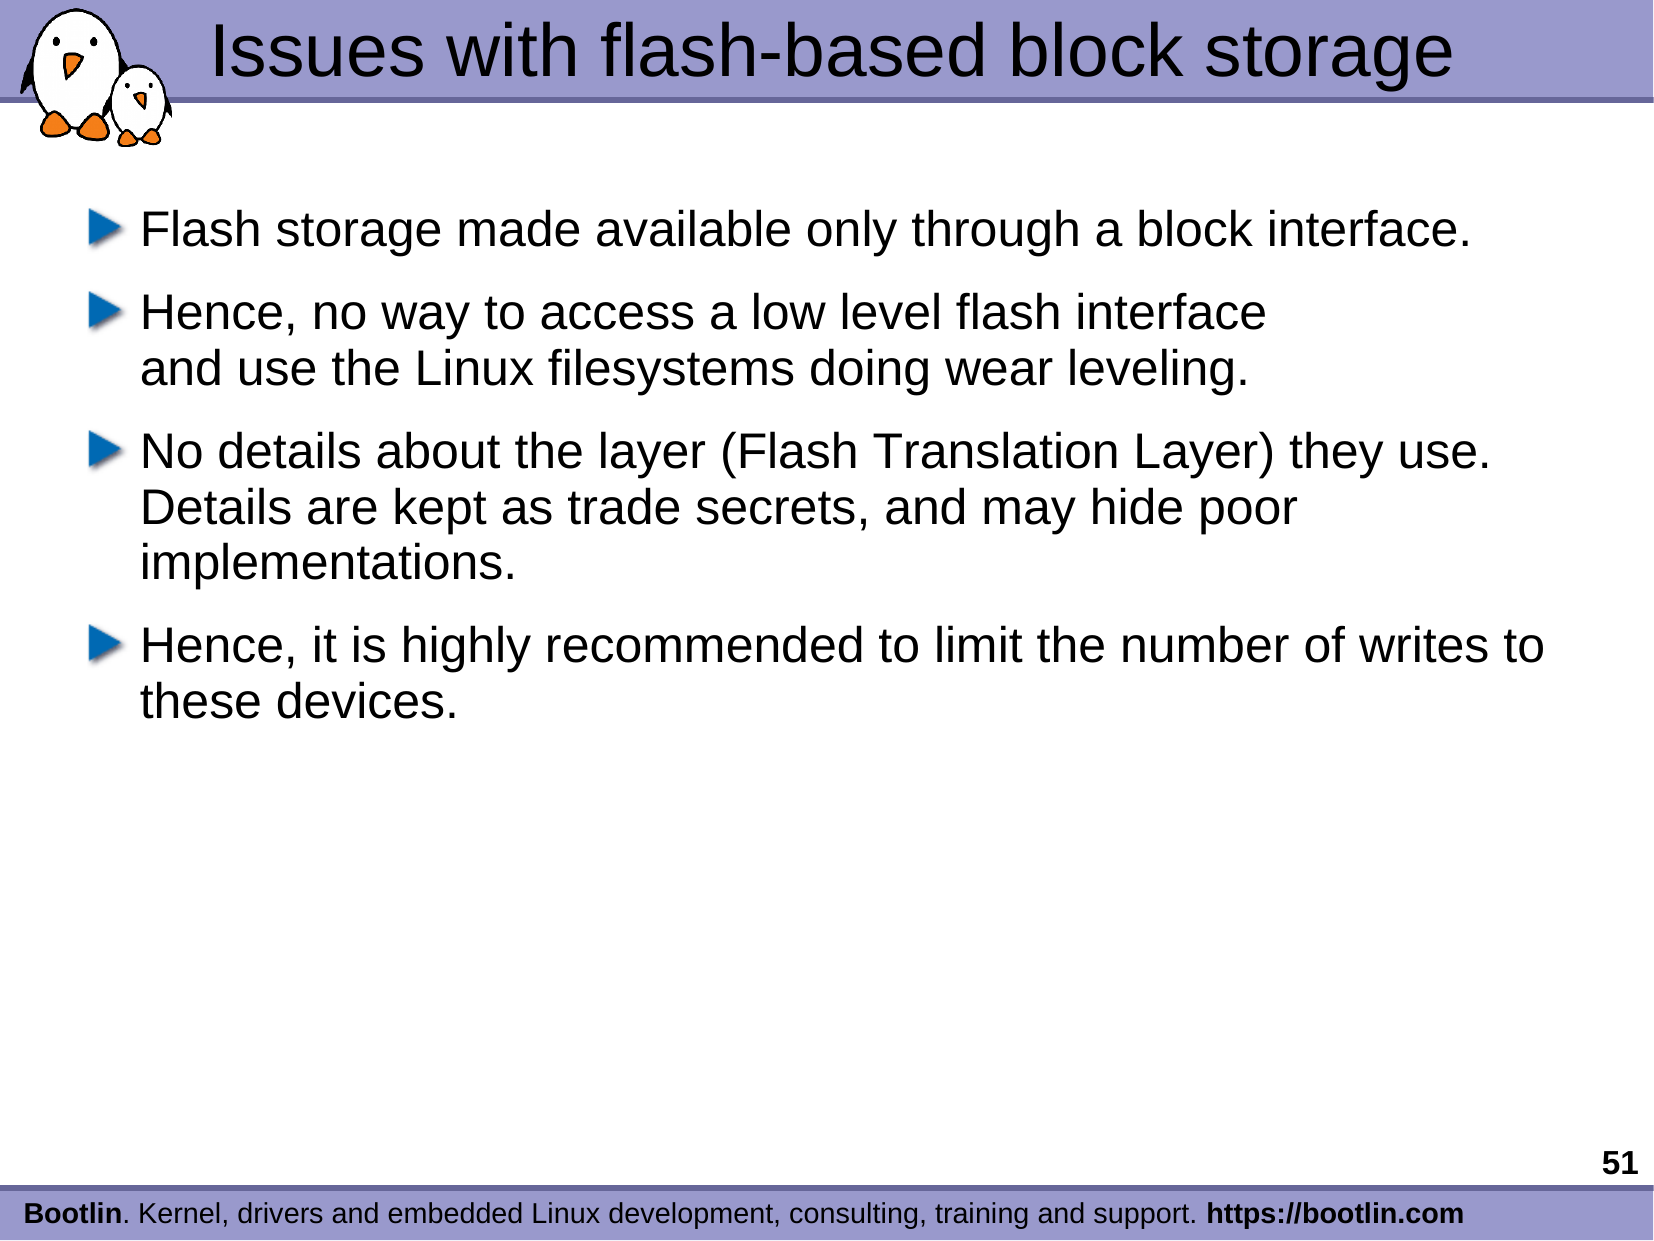

# Issues with flash-based block storage
Flash storage made available only through a block interface.
Hence, no way to access a low level flash interface
and use the Linux filesystems doing wear leveling.
No details about the layer (Flash Translation Layer) they use. Details are kept as trade secrets, and may hide poor implementations.
Hence, it is highly recommended to limit the number of writes to these devices.